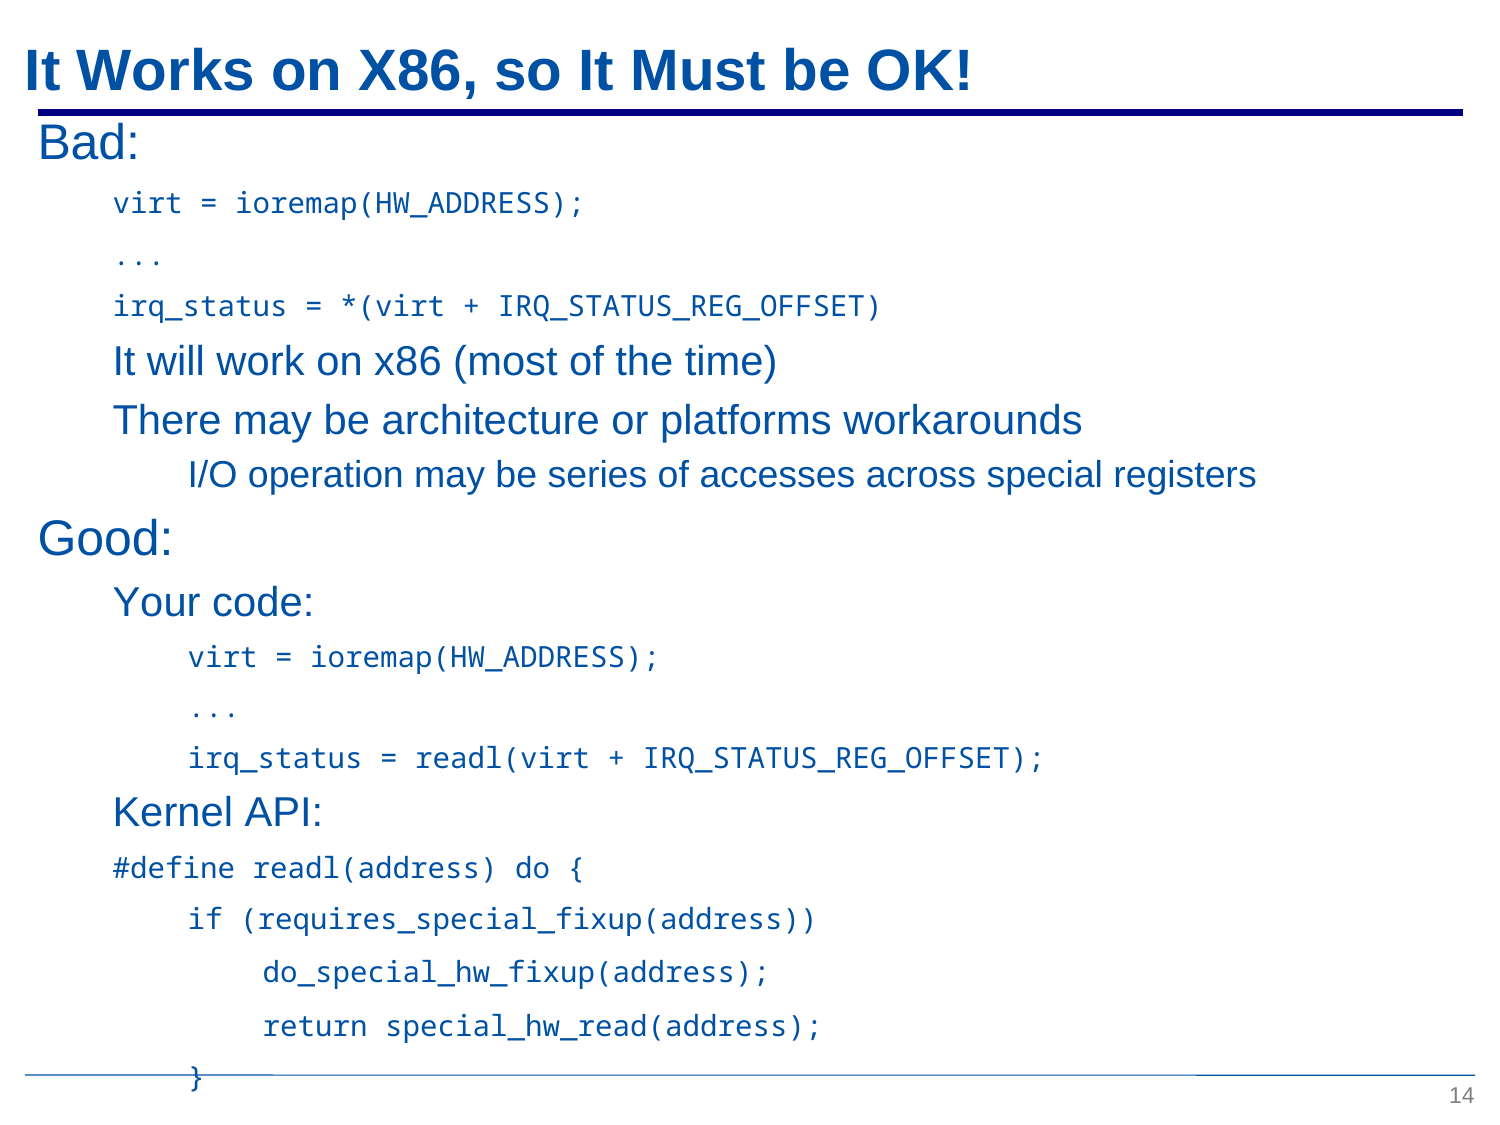

# It Works on X86, so It Must be OK!
Bad:
virt = ioremap(HW_ADDRESS);
...
irq_status = *(virt + IRQ_STATUS_REG_OFFSET)
It will work on x86 (most of the time)
There may be architecture or platforms workarounds
I/O operation may be series of accesses across special registers
Good:
Your code:
virt = ioremap(HW_ADDRESS);
...
irq_status = readl(virt + IRQ_STATUS_REG_OFFSET);
Kernel API:
#define readl(address) do {
if (requires_special_fixup(address))
do_special_hw_fixup(address);
return special_hw_read(address);
}
14